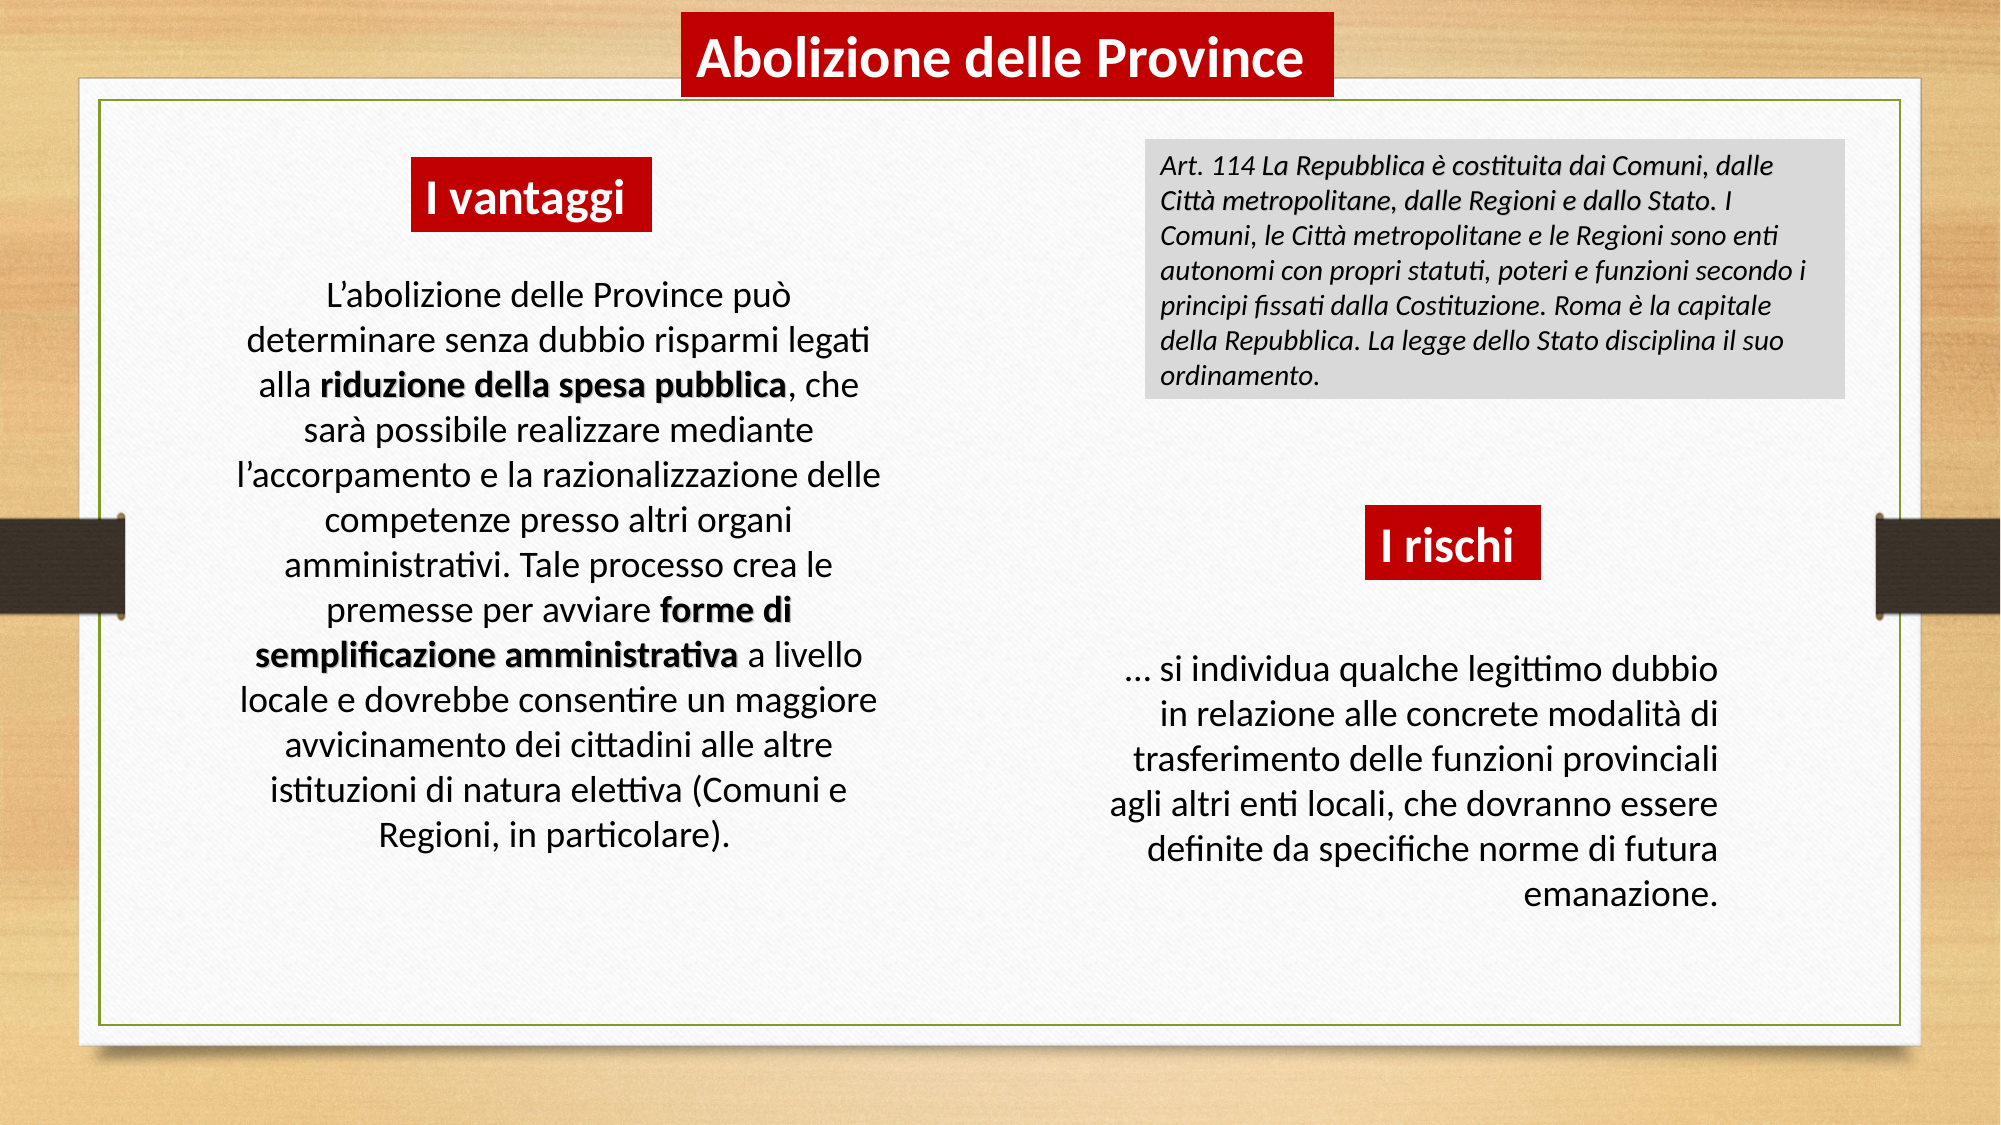

Abolizione delle Province
Art. 114 La Repubblica è costituita dai Comuni, dalle Città metropolitane, dalle Regioni e dallo Stato. I Comuni, le Città metropolitane e le Regioni sono enti autonomi con propri statuti, poteri e funzioni secondo i principi ﬁssati dalla Costituzione. Roma è la capitale della Repubblica. La legge dello Stato disciplina il suo ordinamento.
I vantaggi
L’abolizione delle Province può determinare senza dubbio risparmi legati alla riduzione della spesa pubblica, che sarà possibile realizzare mediante l’accorpamento e la razionalizzazione delle competenze presso altri organi amministrativi. Tale processo crea le premesse per avviare forme di semplificazione amministrativa a livello locale e dovrebbe consentire un maggiore avvicinamento dei cittadini alle altre istituzioni di natura elettiva (Comuni e Regioni, in particolare).
I rischi
… si individua qualche legittimo dubbio in relazione alle concrete modalità di trasferimento delle funzioni provinciali agli altri enti locali, che dovranno essere definite da specifiche norme di futura emanazione.